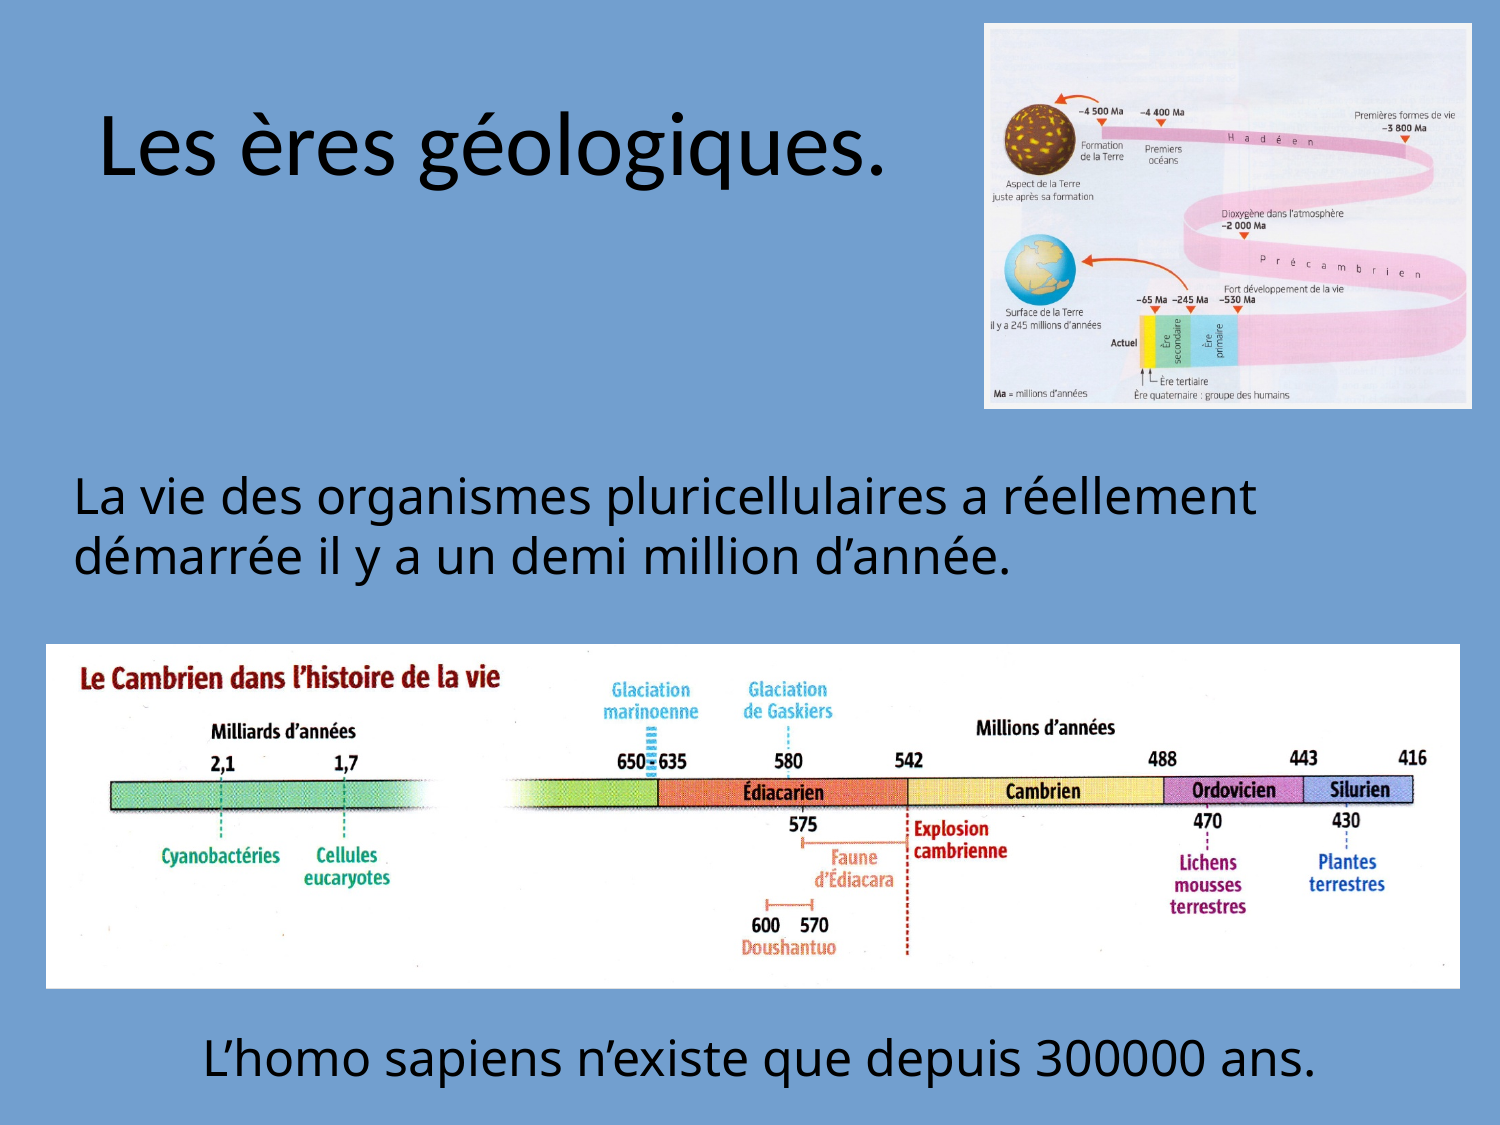

Les ères géologiques.
La vie des organismes pluricellulaires a réellement démarrée il y a un demi million d’année.
L’homo sapiens n’existe que depuis 300000 ans.